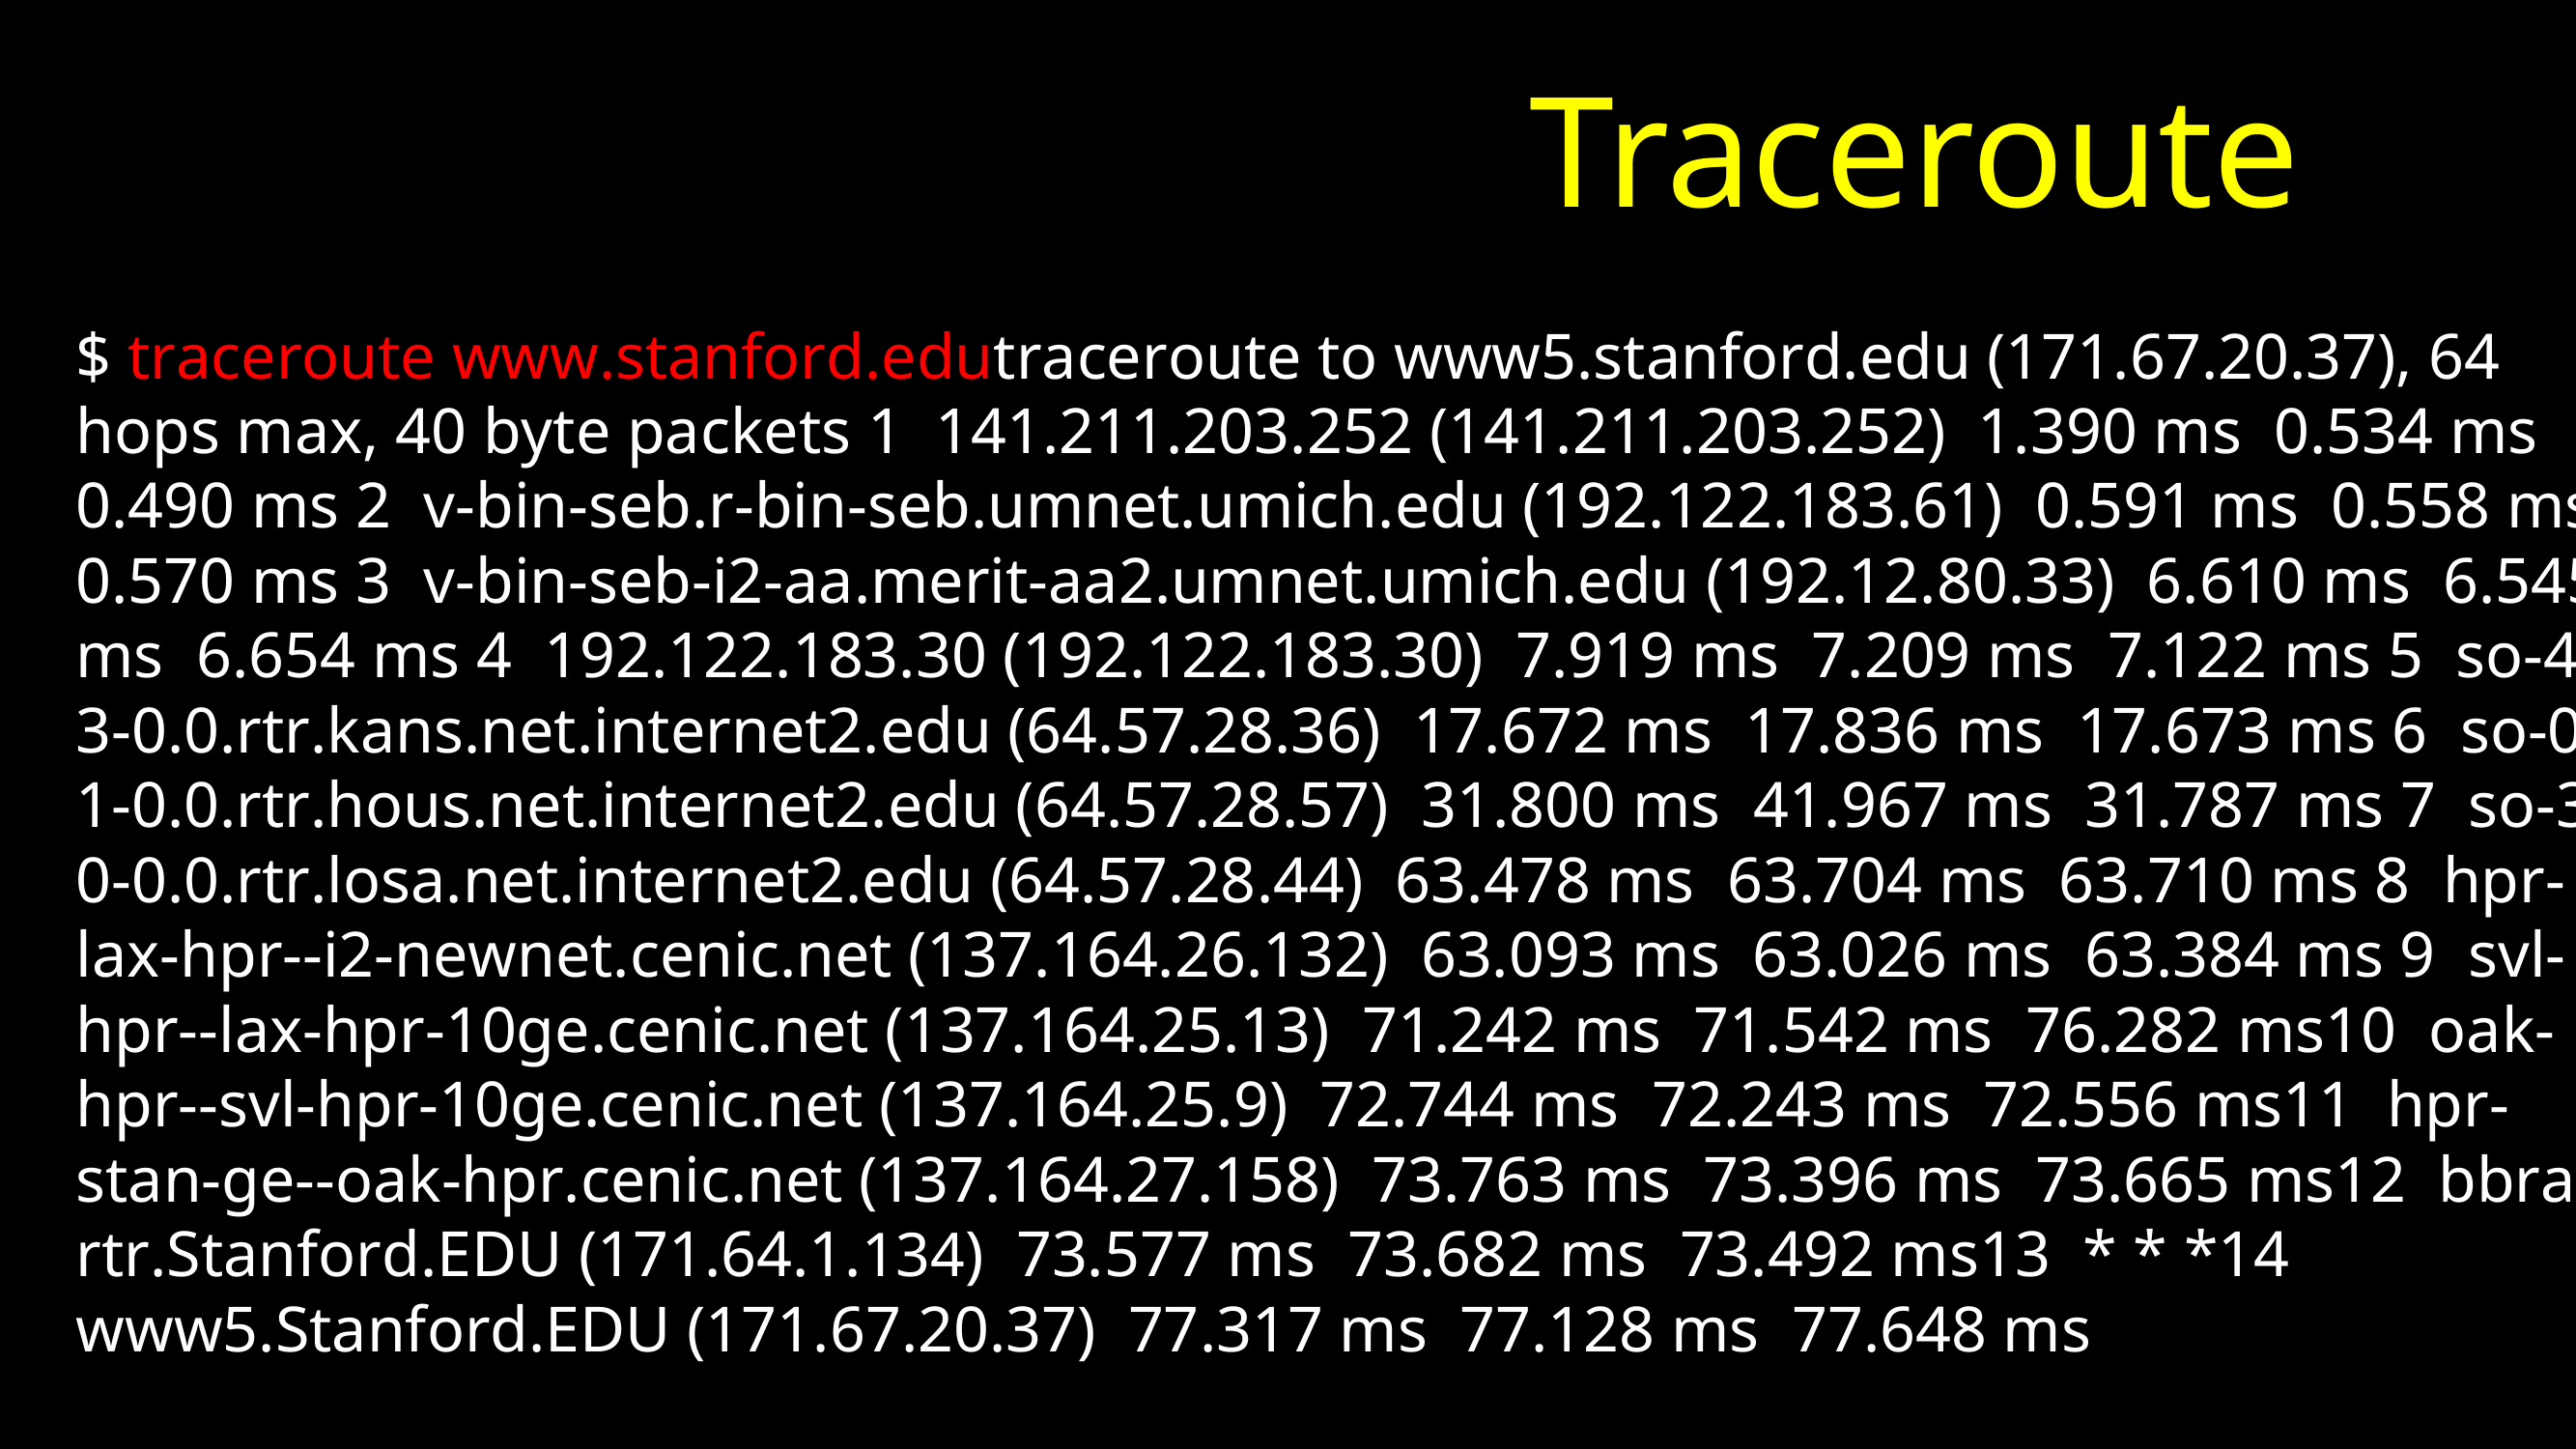

# Traceroute
$ traceroute www.stanford.edutraceroute to www5.stanford.edu (171.67.20.37), 64 hops max, 40 byte packets 1 141.211.203.252 (141.211.203.252) 1.390 ms 0.534 ms 0.490 ms 2 v-bin-seb.r-bin-seb.umnet.umich.edu (192.122.183.61) 0.591 ms 0.558 ms 0.570 ms 3 v-bin-seb-i2-aa.merit-aa2.umnet.umich.edu (192.12.80.33) 6.610 ms 6.545 ms 6.654 ms 4 192.122.183.30 (192.122.183.30) 7.919 ms 7.209 ms 7.122 ms 5 so-4-3-0.0.rtr.kans.net.internet2.edu (64.57.28.36) 17.672 ms 17.836 ms 17.673 ms 6 so-0-1-0.0.rtr.hous.net.internet2.edu (64.57.28.57) 31.800 ms 41.967 ms 31.787 ms 7 so-3-0-0.0.rtr.losa.net.internet2.edu (64.57.28.44) 63.478 ms 63.704 ms 63.710 ms 8 hpr-lax-hpr--i2-newnet.cenic.net (137.164.26.132) 63.093 ms 63.026 ms 63.384 ms 9 svl-hpr--lax-hpr-10ge.cenic.net (137.164.25.13) 71.242 ms 71.542 ms 76.282 ms10 oak-hpr--svl-hpr-10ge.cenic.net (137.164.25.9) 72.744 ms 72.243 ms 72.556 ms11 hpr-stan-ge--oak-hpr.cenic.net (137.164.27.158) 73.763 ms 73.396 ms 73.665 ms12 bbra-rtr.Stanford.EDU (171.64.1.134) 73.577 ms 73.682 ms 73.492 ms13 * * *14 www5.Stanford.EDU (171.67.20.37) 77.317 ms 77.128 ms 77.648 ms